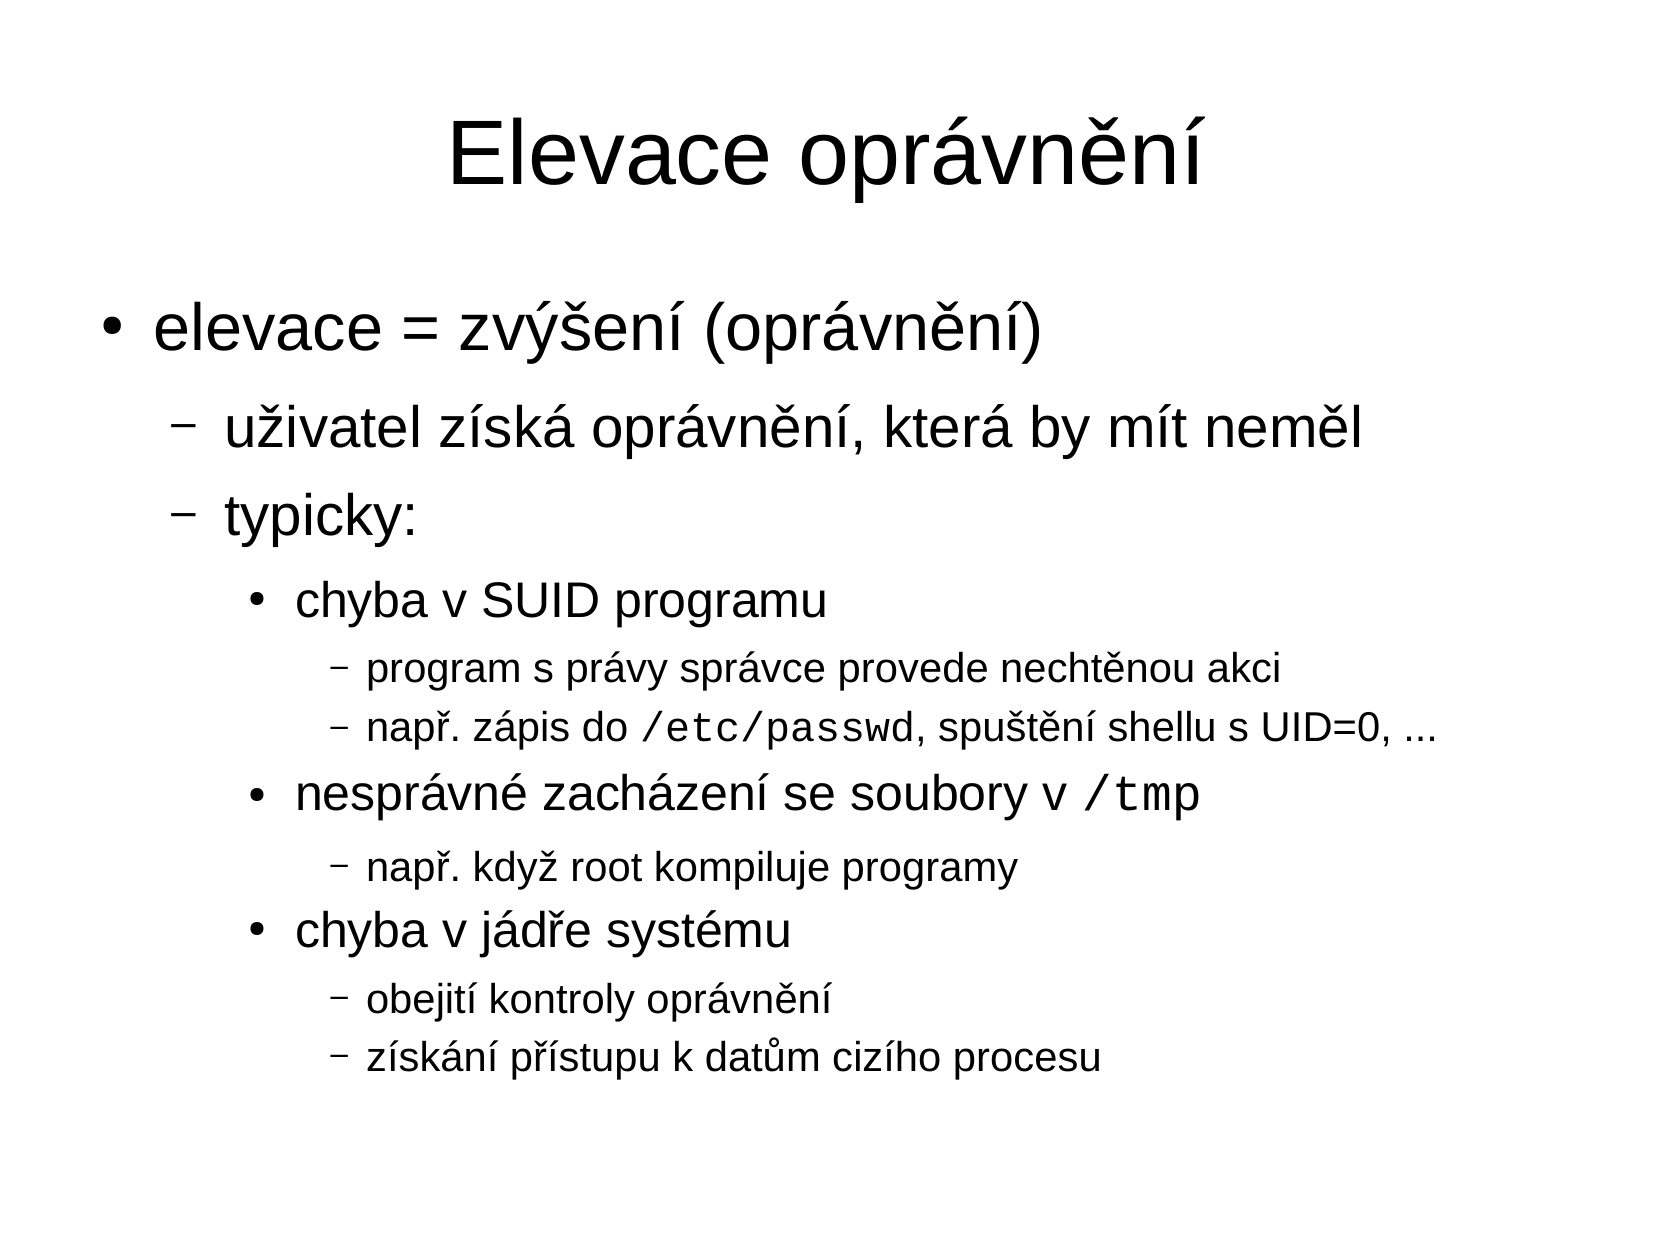

# Elevace oprávnění
elevace = zvýšení (oprávnění)
uživatel získá oprávnění, která by mít neměl
typicky:
chyba v SUID programu
program s právy správce provede nechtěnou akci
např. zápis do /etc/passwd, spuštění shellu s UID=0, ...
nesprávné zacházení se soubory v /tmp
např. když root kompiluje programy
chyba v jádře systému
obejití kontroly oprávnění
získání přístupu k datům cizího procesu